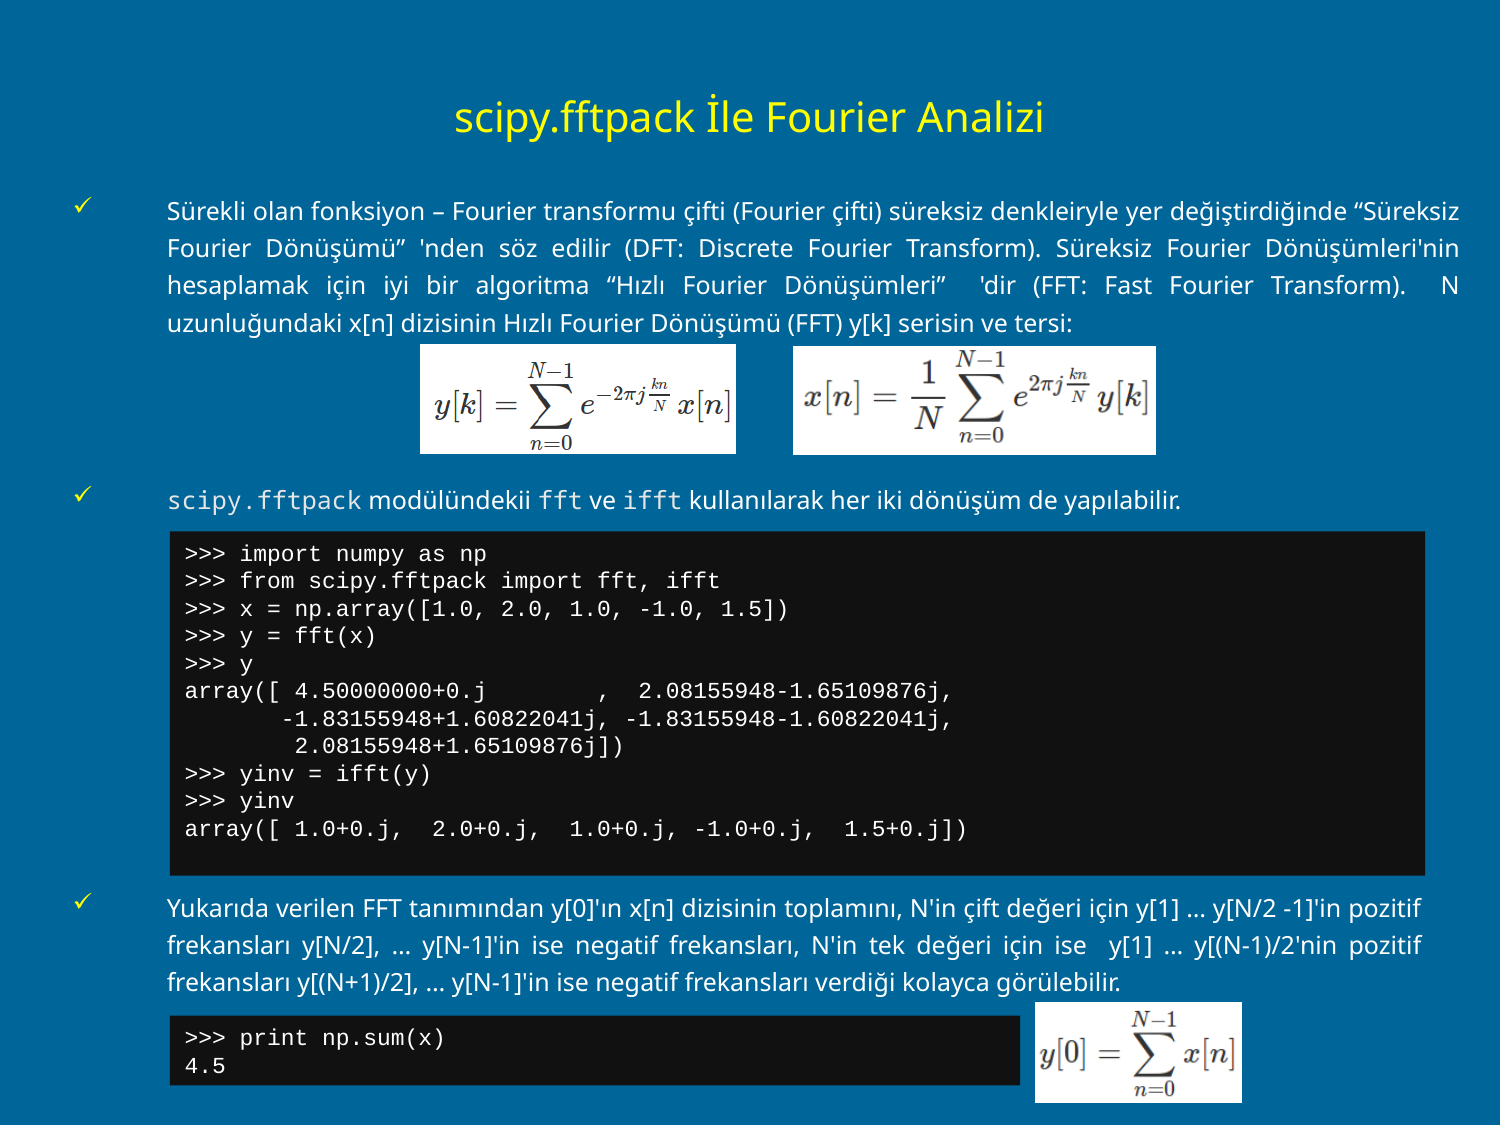

# scipy.fftpack İle Fourier Analizi
Sürekli olan fonksiyon – Fourier transformu çifti (Fourier çifti) süreksiz denkleiryle yer değiştirdiğinde “Süreksiz Fourier Dönüşümü” 'nden söz edilir (DFT: Discrete Fourier Transform). Süreksiz Fourier Dönüşümleri'nin hesaplamak için iyi bir algoritma “Hızlı Fourier Dönüşümleri” 'dir (FFT: Fast Fourier Transform). N uzunluğundaki x[n] dizisinin Hızlı Fourier Dönüşümü (FFT) y[k] serisin ve tersi:
scipy.fftpack modülündekii fft ve ifft kullanılarak her iki dönüşüm de yapılabilir.
>>> import numpy as np
>>> from scipy.fftpack import fft, ifft
>>> x = np.array([1.0, 2.0, 1.0, -1.0, 1.5])
>>> y = fft(x)
>>> y
array([ 4.50000000+0.j , 2.08155948-1.65109876j,
 -1.83155948+1.60822041j, -1.83155948-1.60822041j,
 2.08155948+1.65109876j])
>>> yinv = ifft(y)
>>> yinv
array([ 1.0+0.j, 2.0+0.j, 1.0+0.j, -1.0+0.j, 1.5+0.j])
Yukarıda verilen FFT tanımından y[0]'ın x[n] dizisinin toplamını, N'in çift değeri için y[1] … y[N/2 -1]'in pozitif frekansları y[N/2], … y[N-1]'in ise negatif frekansları, N'in tek değeri için ise y[1] … y[(N-1)/2'nin pozitif frekansları y[(N+1)/2], … y[N-1]'in ise negatif frekansları verdiği kolayca görülebilir.
>>> print np.sum(x)
4.5